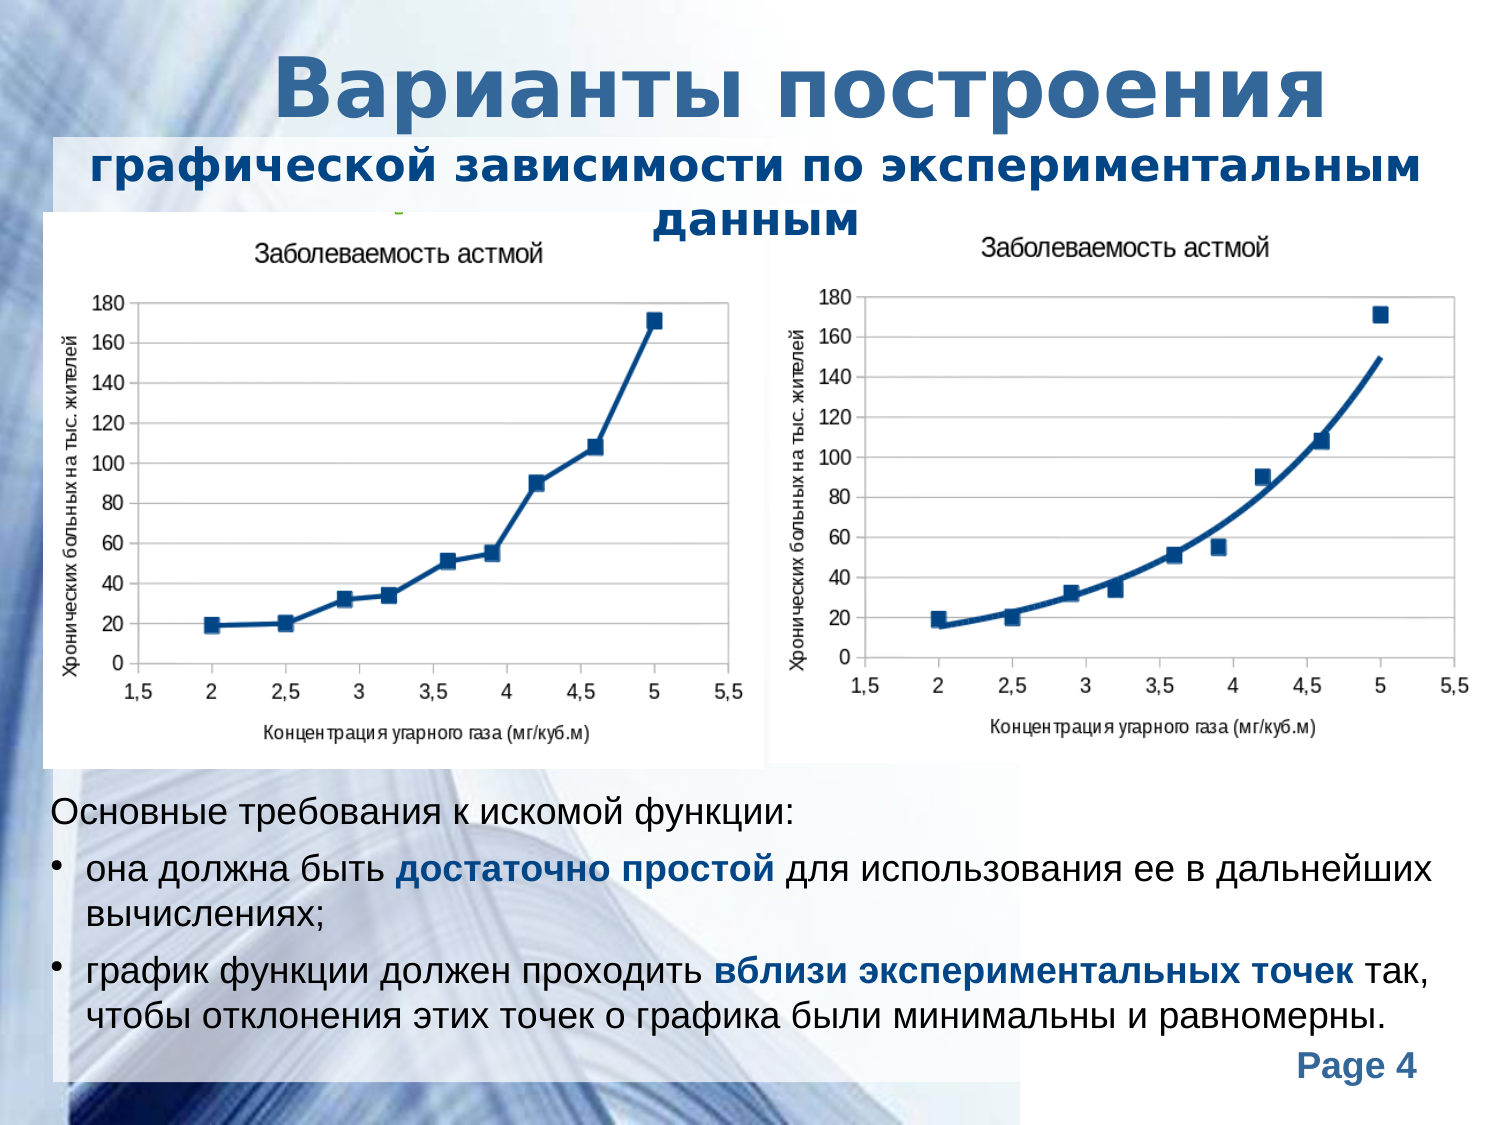

Варианты построения
графической зависимости по экспериментальным данным
Основные требования к искомой функции:
она должна быть достаточно простой для использования ее в дальнейших вычислениях;
график функции должен проходить вблизи экспериментальных точек так, чтобы отклонения этих точек о графика были минимальны и равномерны.